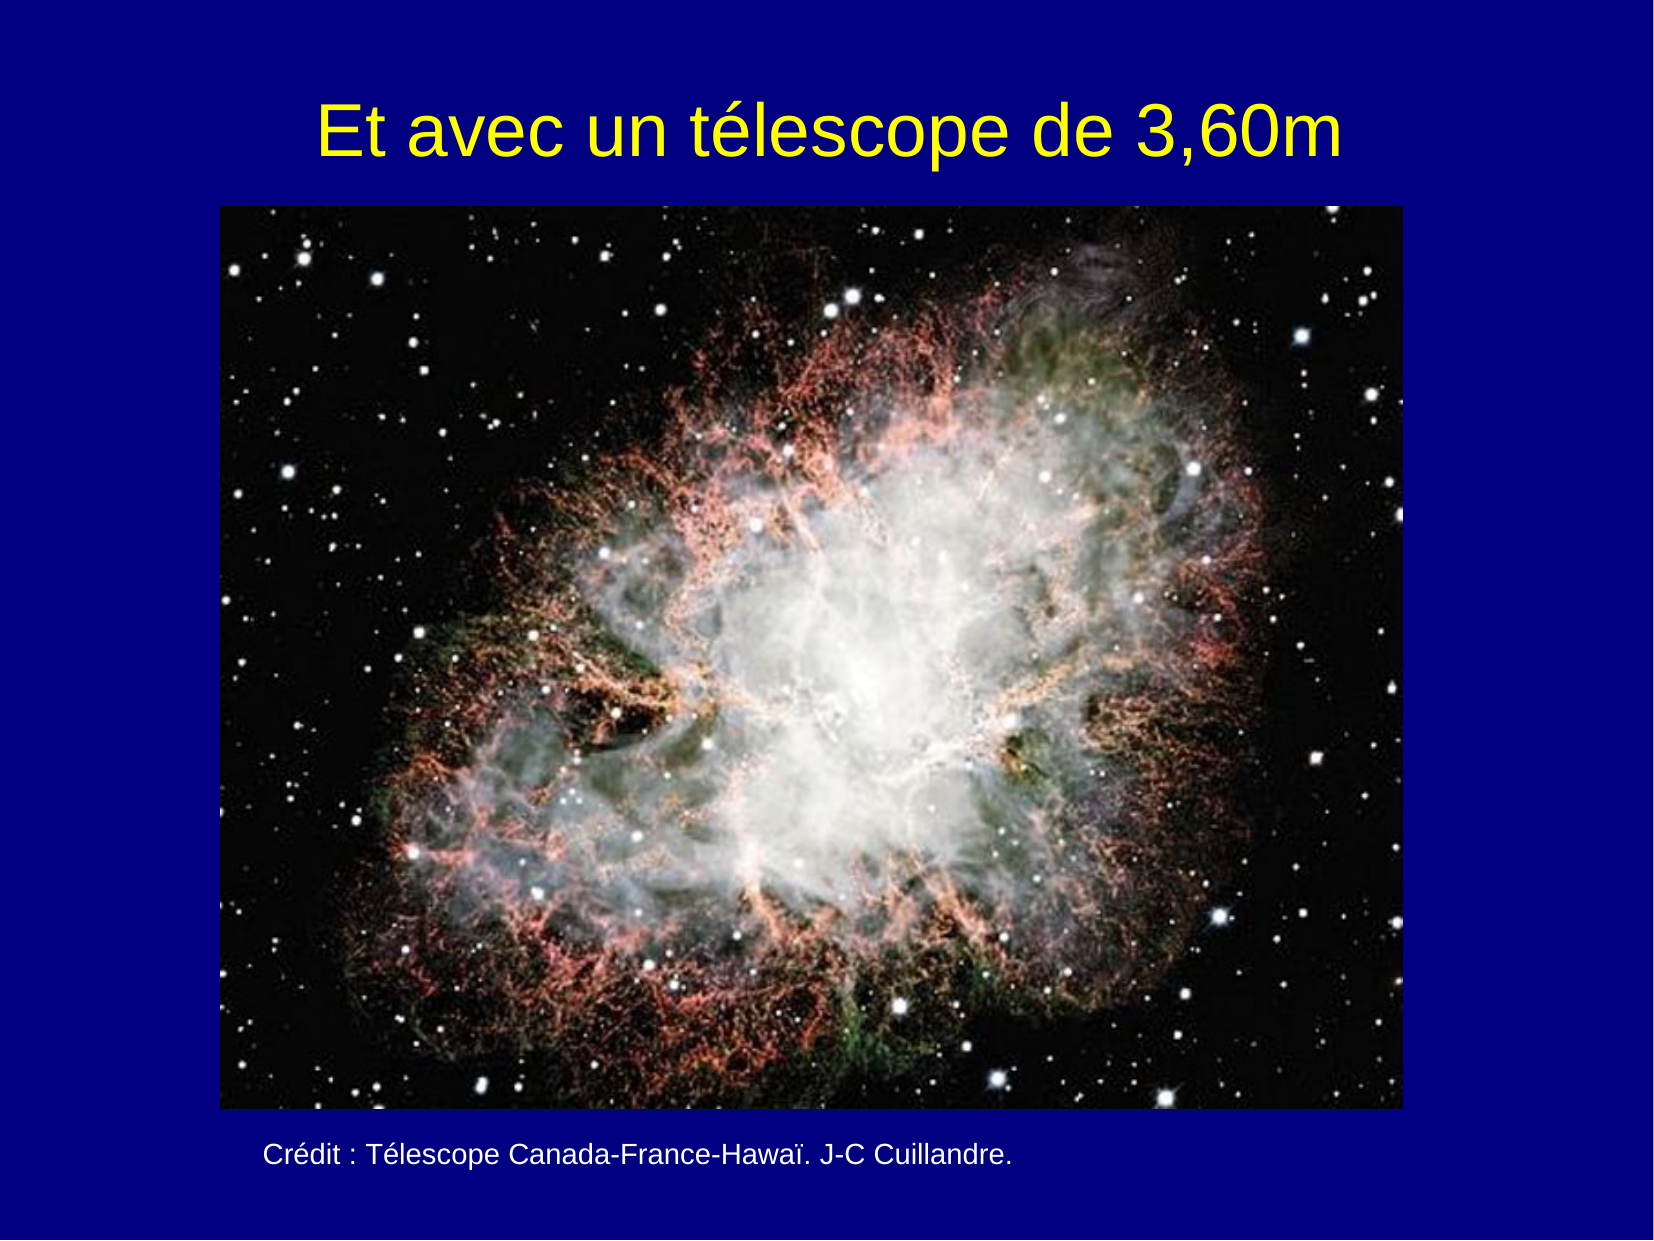

# Et avec un télescope de 3,60m
Crédit : Télescope Canada-France-Hawaï. J-C Cuillandre.